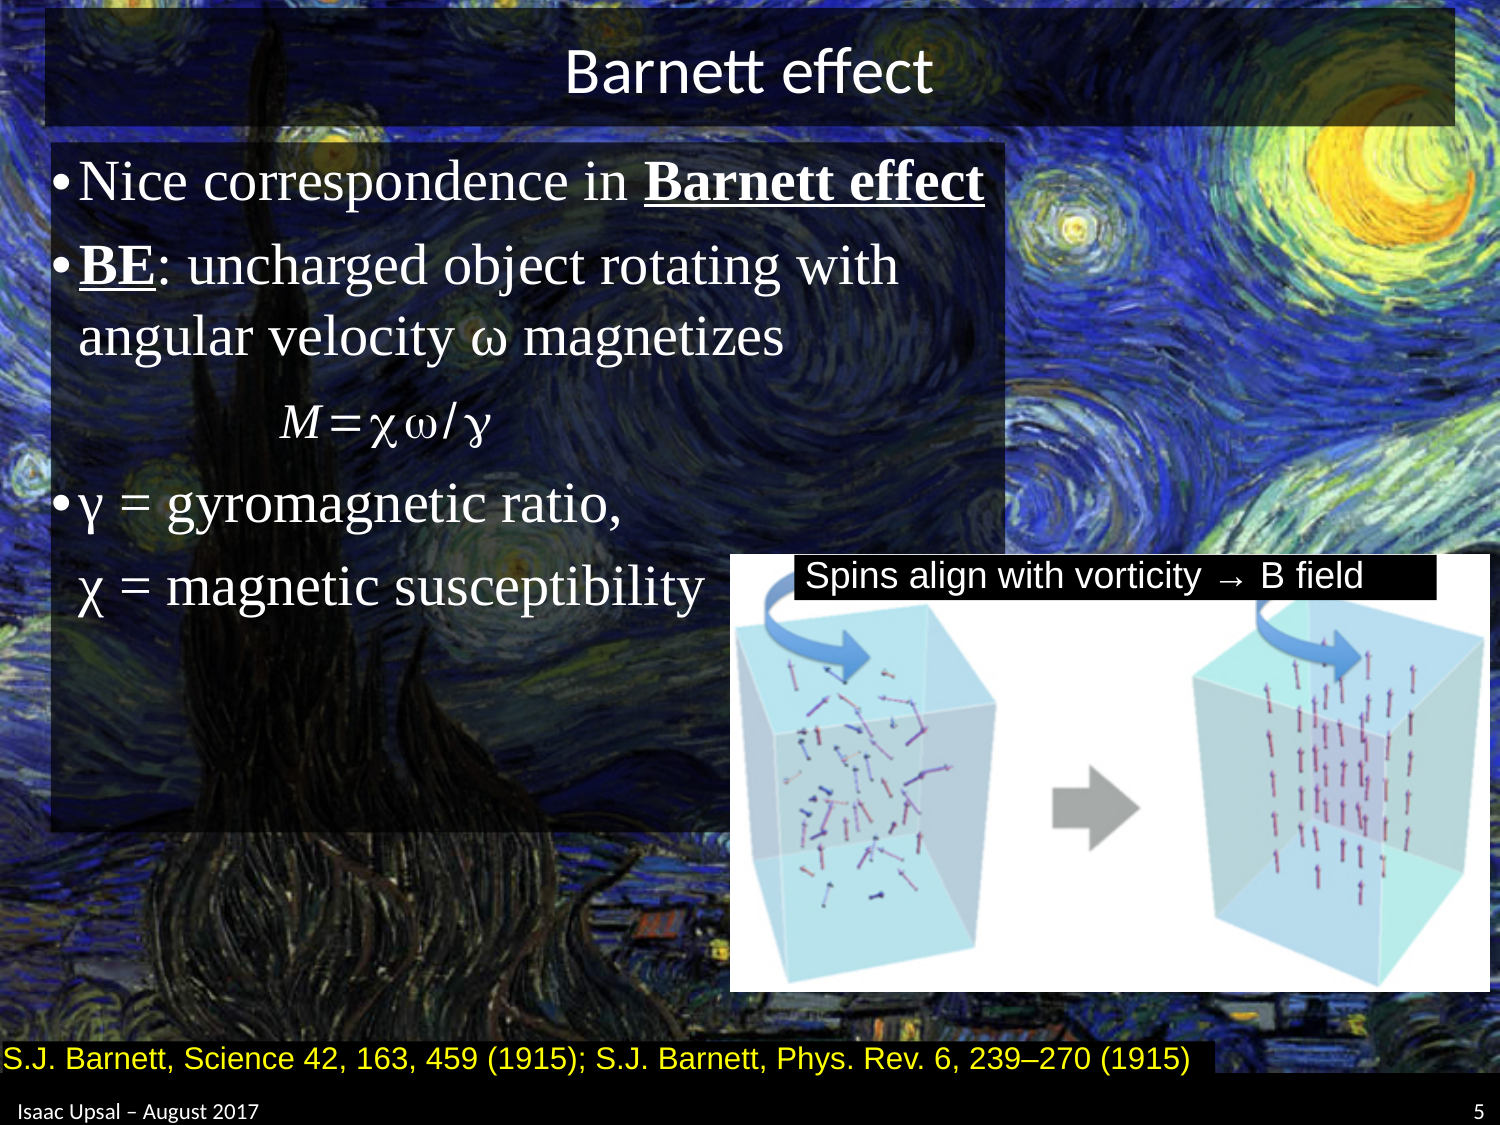

# Barnett effect
Nice correspondence in Barnett effect
BE: uncharged object rotating with angular velocity ω magnetizes
γ = gyromagnetic ratio,
χ = magnetic susceptibility
 Spins align with vorticity → B field
S.J. Barnett, Science 42, 163, 459 (1915); S.J. Barnett, Phys. Rev. 6, 239–270 (1915)
5